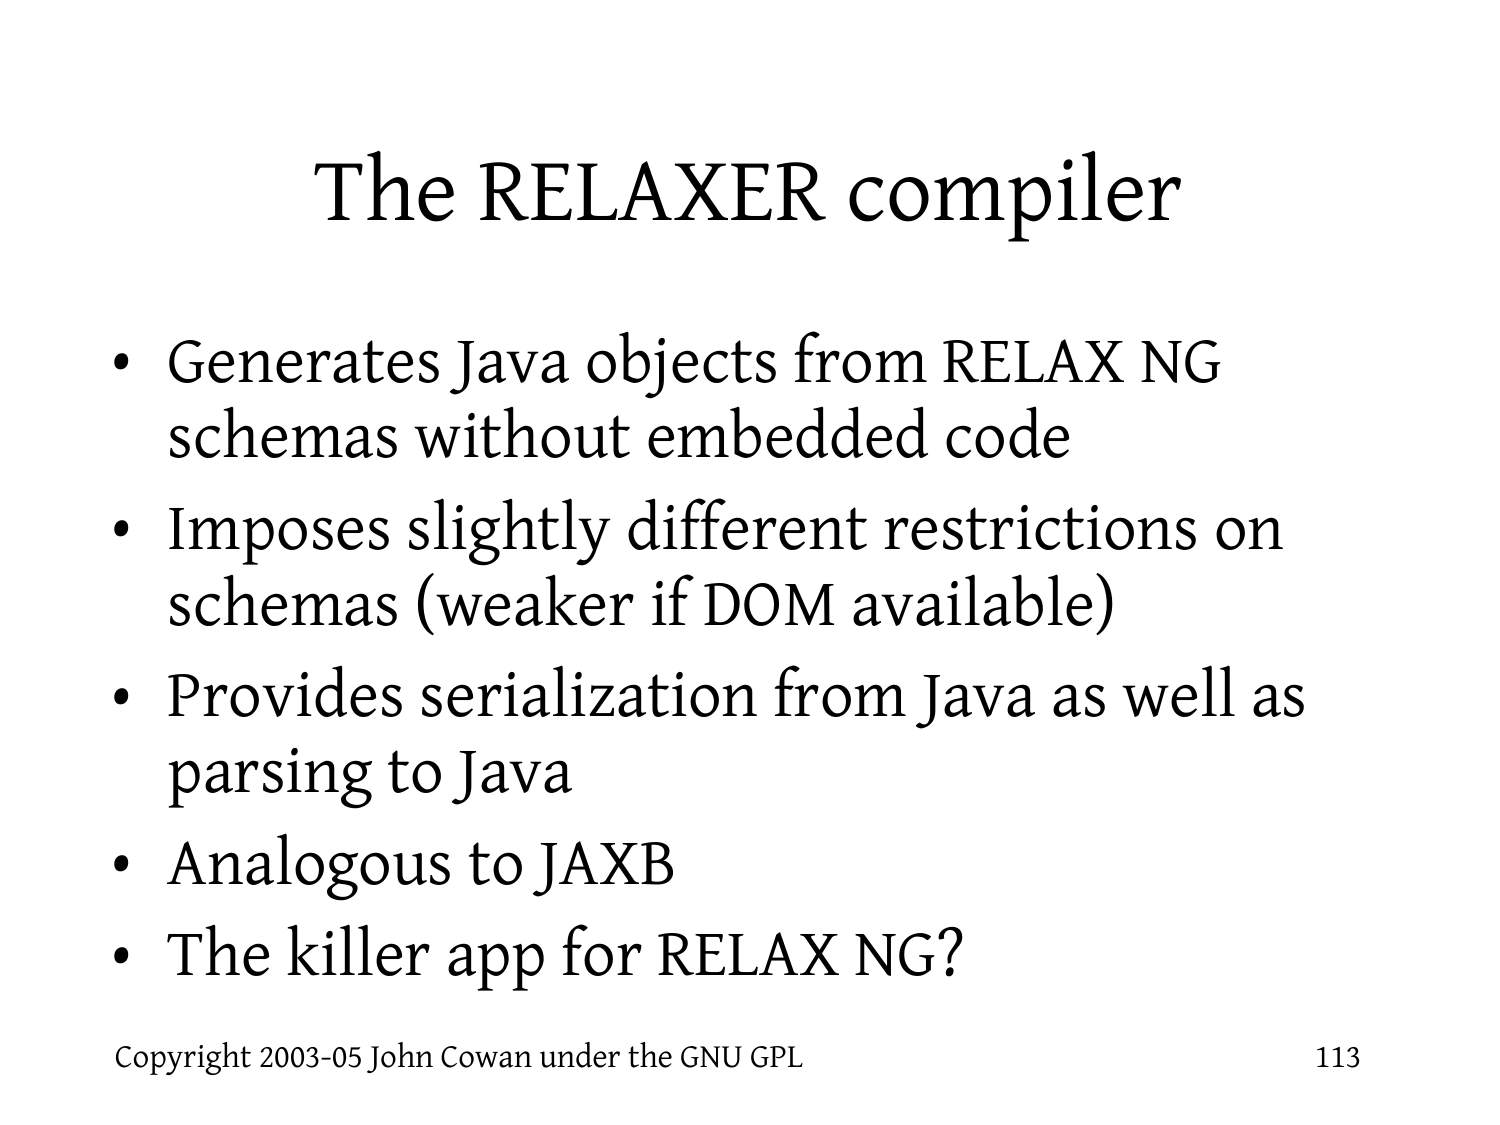

# The RELAXER compiler
Generates Java objects from RELAX NG schemas without embedded code
Imposes slightly different restrictions on schemas (weaker if DOM available)
Provides serialization from Java as well as parsing to Java
Analogous to JAXB
The killer app for RELAX NG?